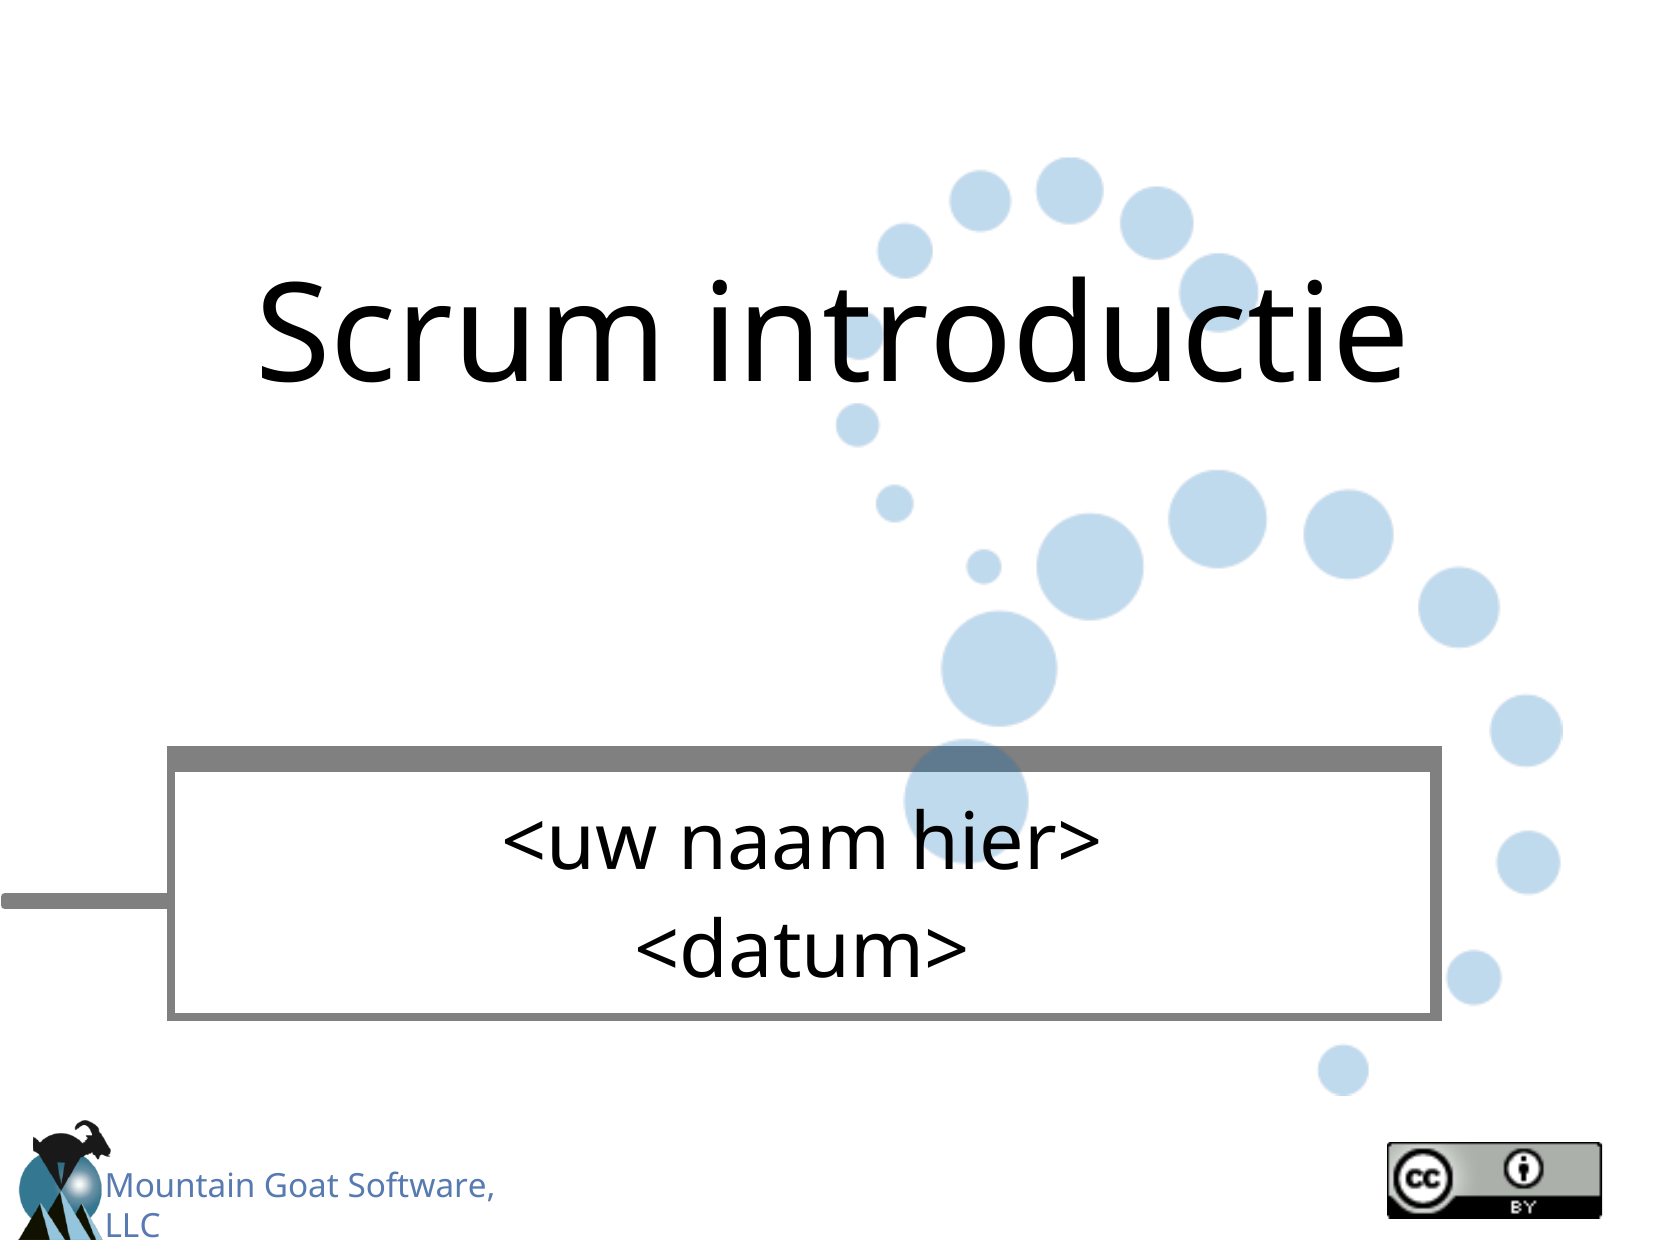

# Scrum introductie
<uw naam hier>
<datum>